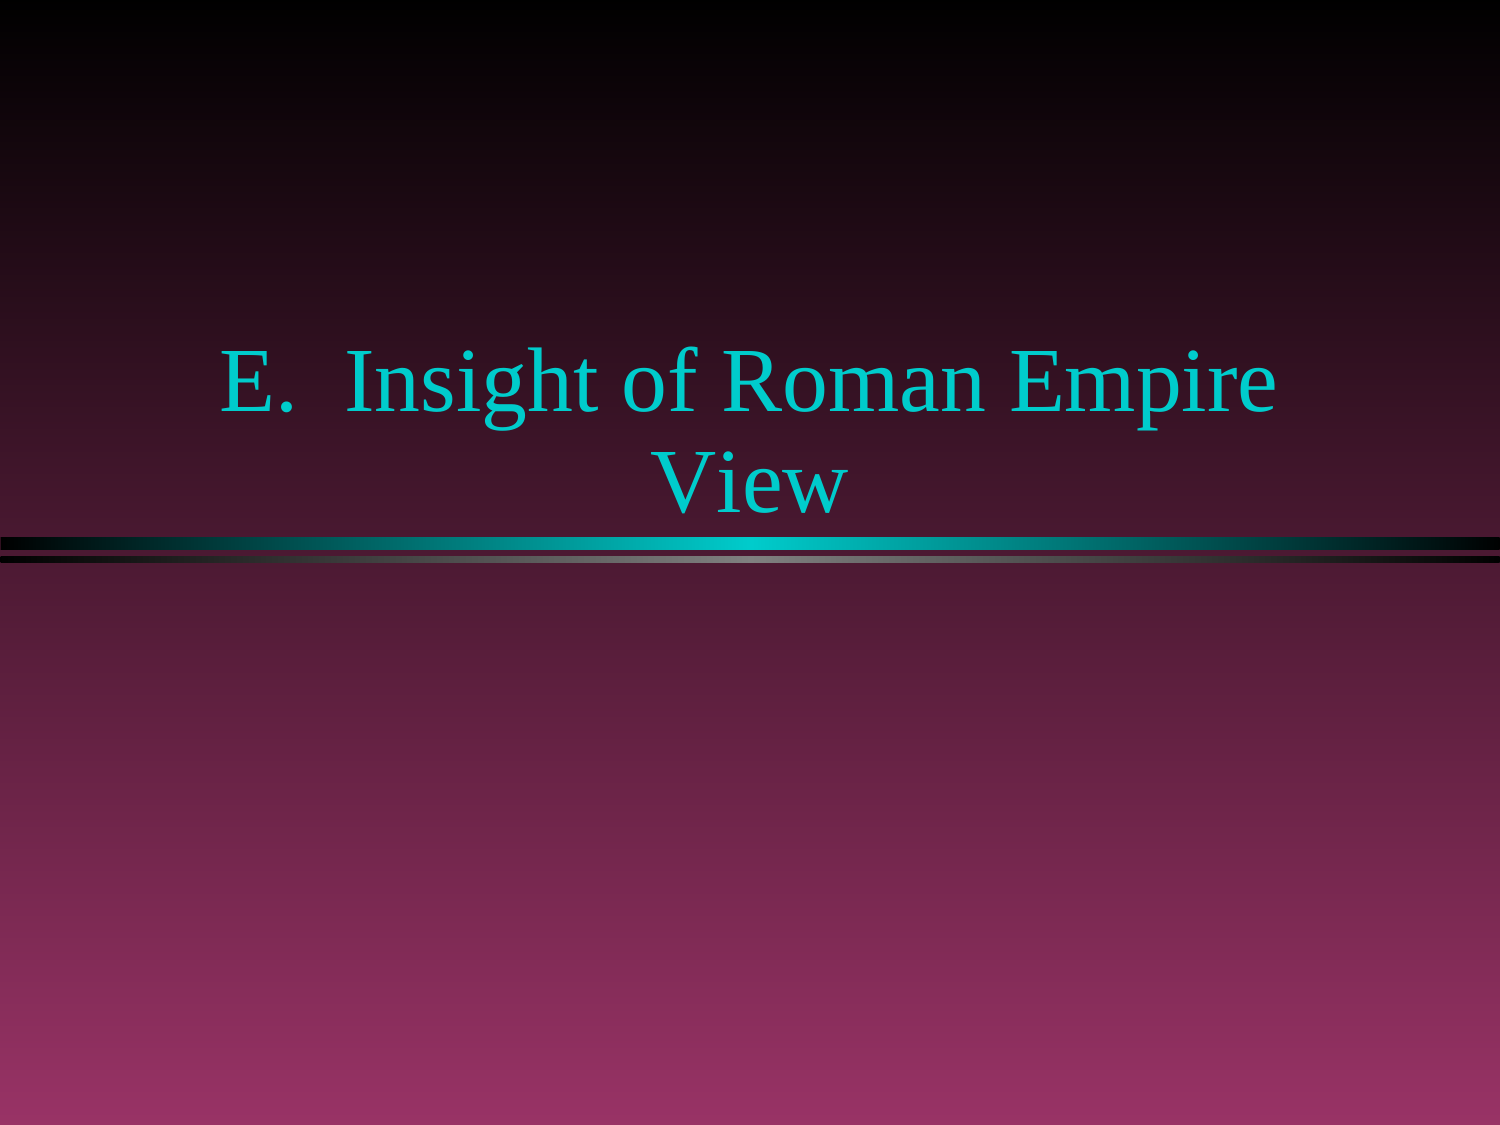

# E. Insight of Roman Empire View